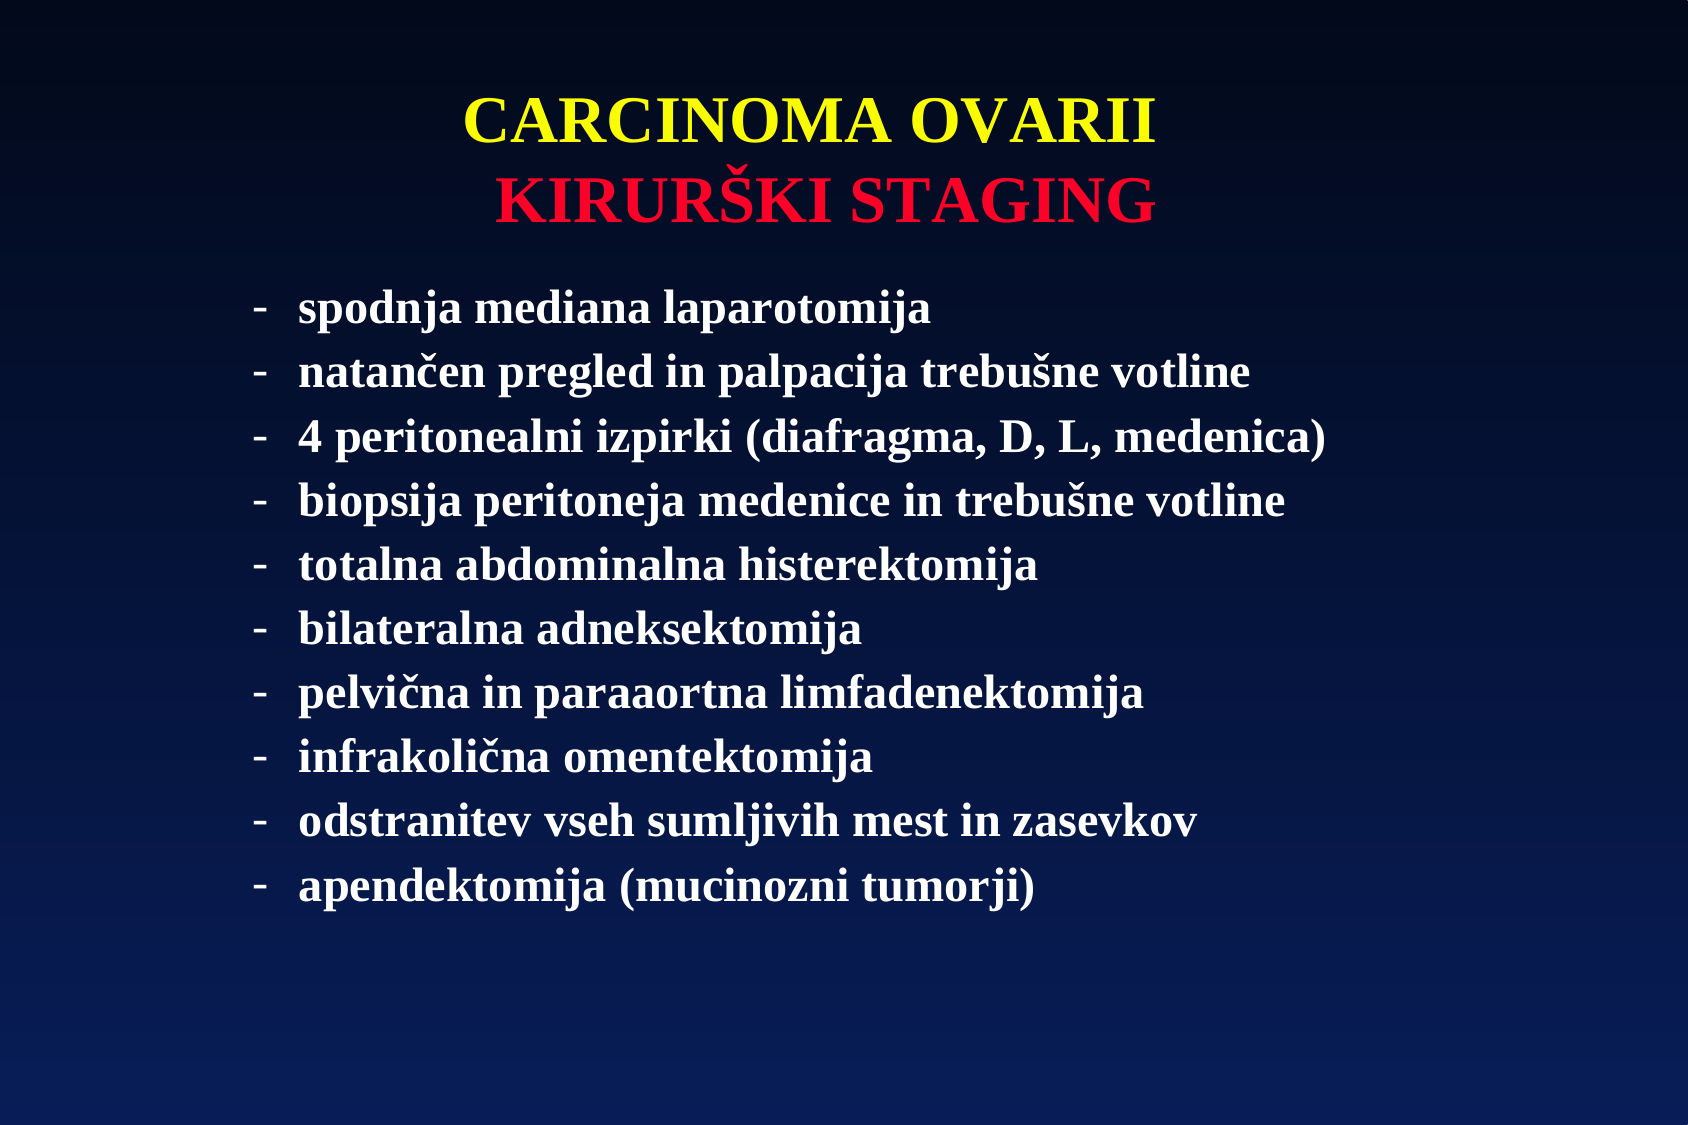

# CARCINOMA OVARII KIRURŠKI STAGING
spodnja mediana laparotomija
natančen pregled in palpacija trebušne votline
4 peritonealni izpirki (diafragma, D, L, medenica)
biopsija peritoneja medenice in trebušne votline
totalna abdominalna histerektomija
bilateralna adneksektomija
pelvična in paraaortna limfadenektomija
infrakolična omentektomija
odstranitev vseh sumljivih mest in zasevkov
apendektomija (mucinozni tumorji)